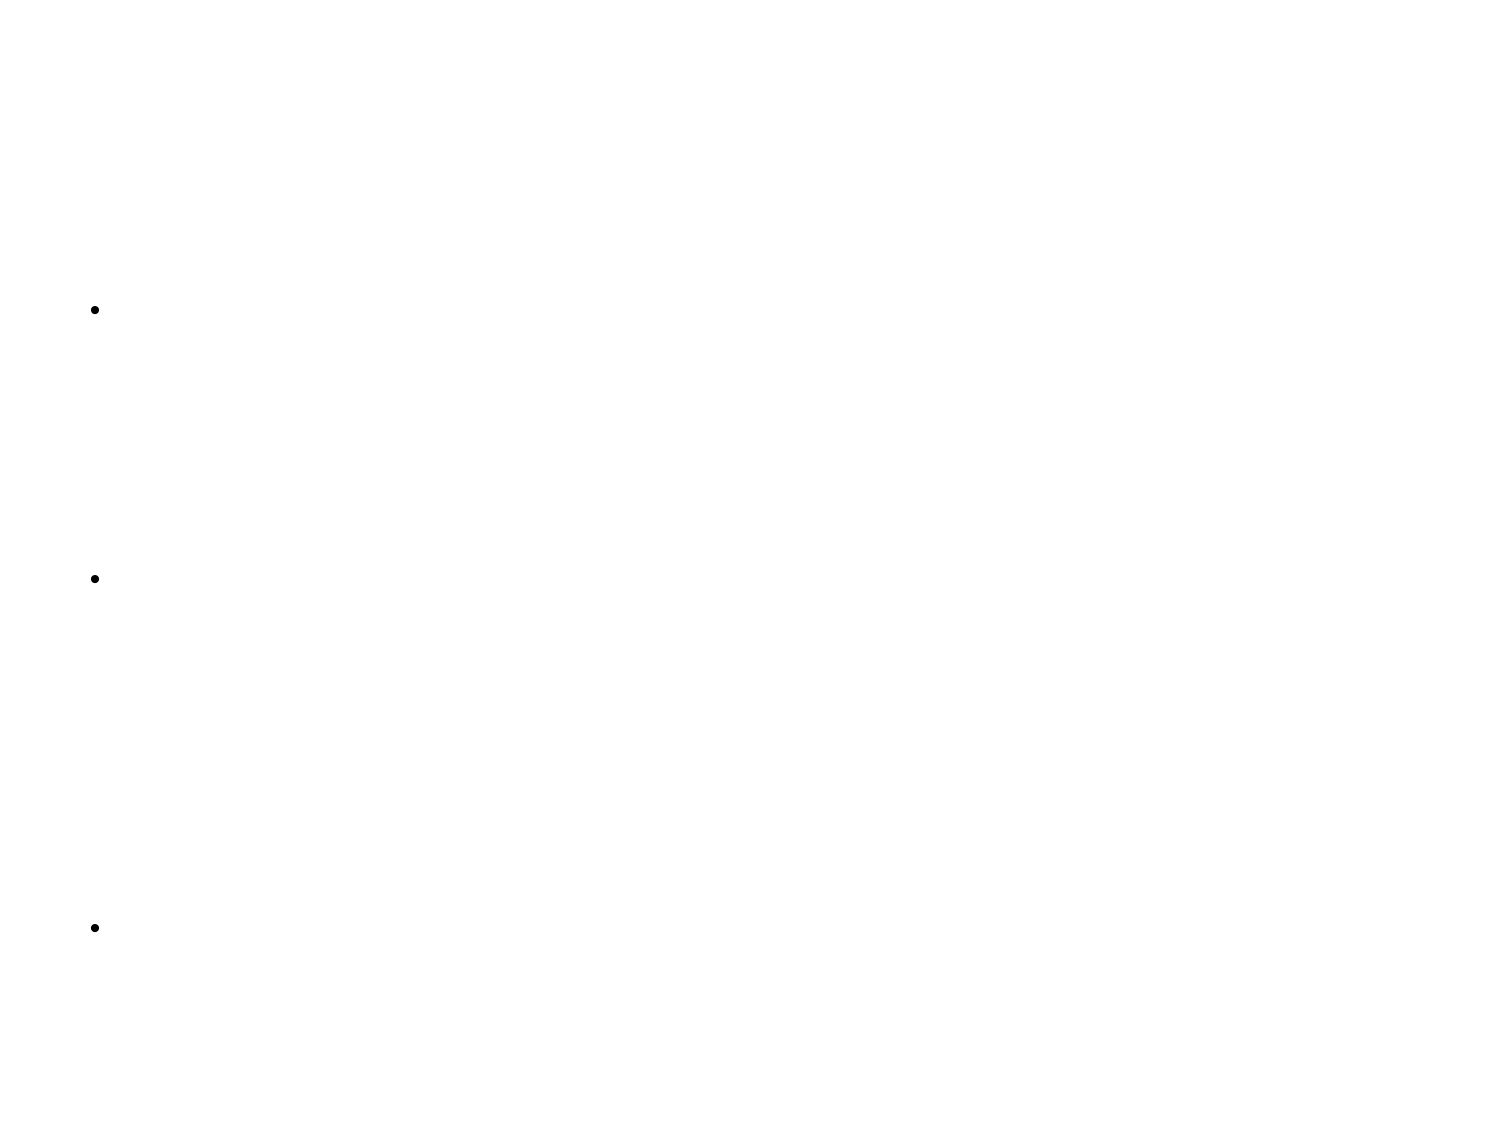

# Επιπρόσθετα σχόλια
Μετά την δολοφονία του το 1997 τον οίκο Versace διευθύνουν τα αδέρφια του Sandro και Donatella.
Ο Gianni Versace αναγνωρίζεται πλέον από όλους ως ένας από τους κολοσσούς της μόδας και οι εκθέσεις στο όνομά του συνεχίζονται μέχρι σήμερα.
Το Victoria and Albert Museum στο Λονδίνο τίμησε τον Gianni Versace με μια αναδρομική έκθεση αφιερωμένη στην πορεία και συμβολή του στον χώρο της μόδας το 2002.